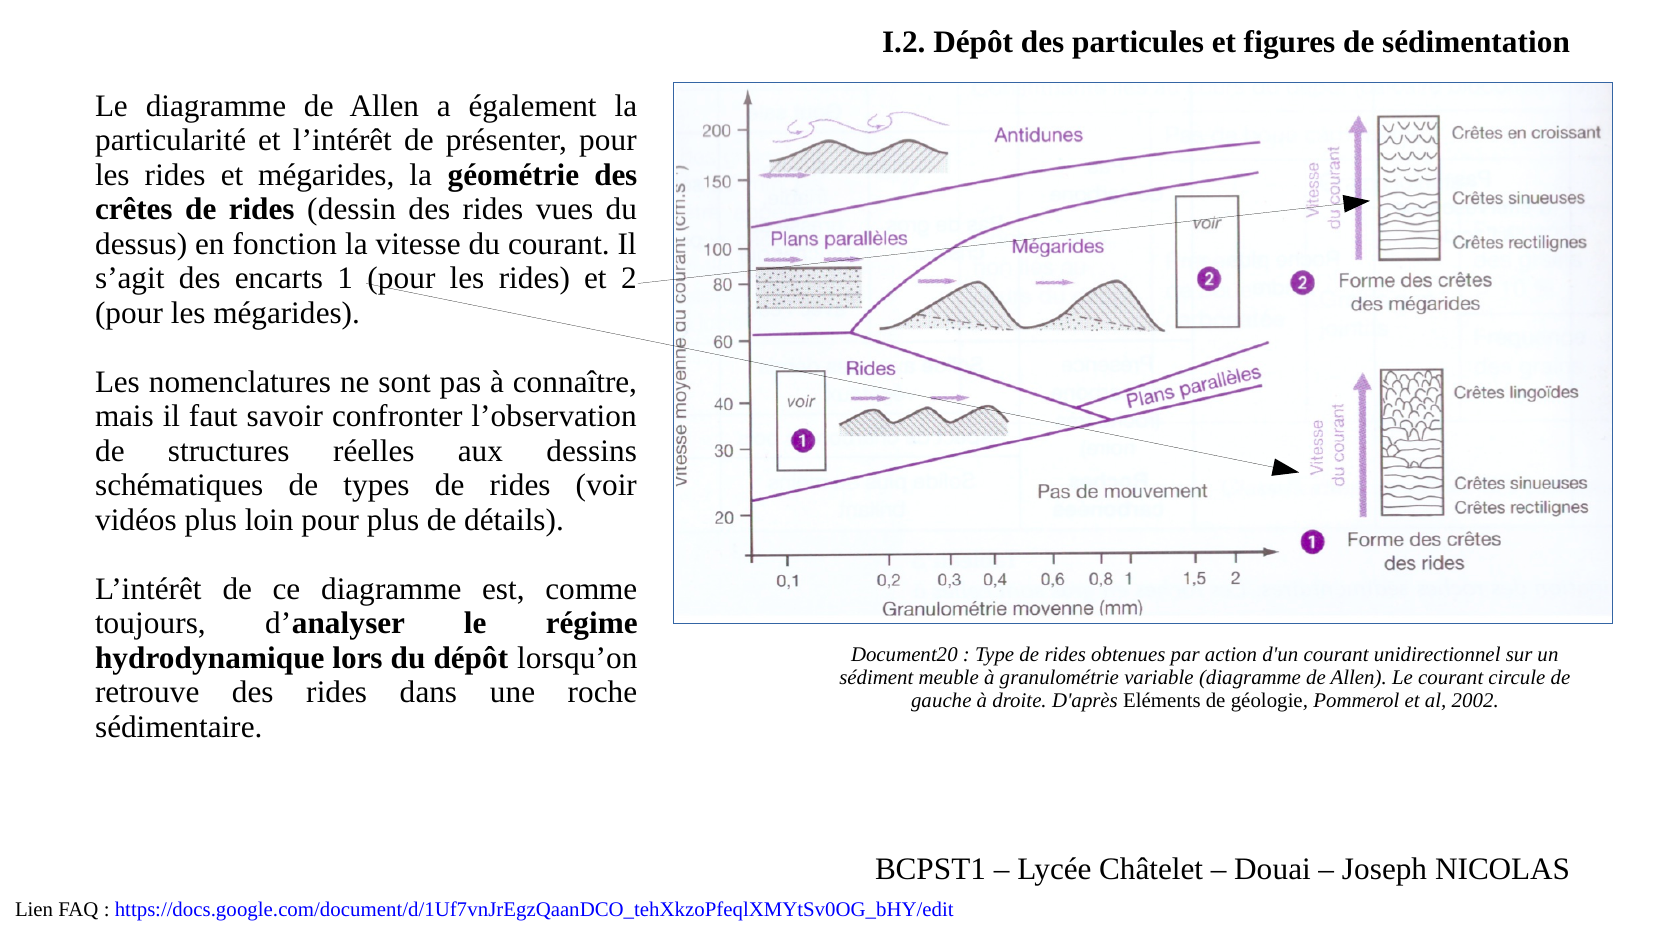

I.2. Dépôt des particules et figures de sédimentation
Le diagramme de Allen a également la particularité et l’intérêt de présenter, pour les rides et mégarides, la géométrie des crêtes de rides (dessin des rides vues du dessus) en fonction la vitesse du courant. Il s’agit des encarts 1 (pour les rides) et 2 (pour les mégarides).
Les nomenclatures ne sont pas à connaître, mais il faut savoir confronter l’observation de structures réelles aux dessins schématiques de types de rides (voir vidéos plus loin pour plus de détails).
L’intérêt de ce diagramme est, comme toujours, d’analyser le régime hydrodynamique lors du dépôt lorsqu’on retrouve des rides dans une roche sédimentaire.
Document20 : Type de rides obtenues par action d'un courant unidirectionnel sur un sédiment meuble à granulométrie variable (diagramme de Allen). Le courant circule de gauche à droite. D'après Eléments de géologie, Pommerol et al, 2002.
BCPST1 – Lycée Châtelet – Douai – Joseph NICOLAS
Lien FAQ : https://docs.google.com/document/d/1Uf7vnJrEgzQaanDCO_tehXkzoPfeqlXMYtSv0OG_bHY/edit